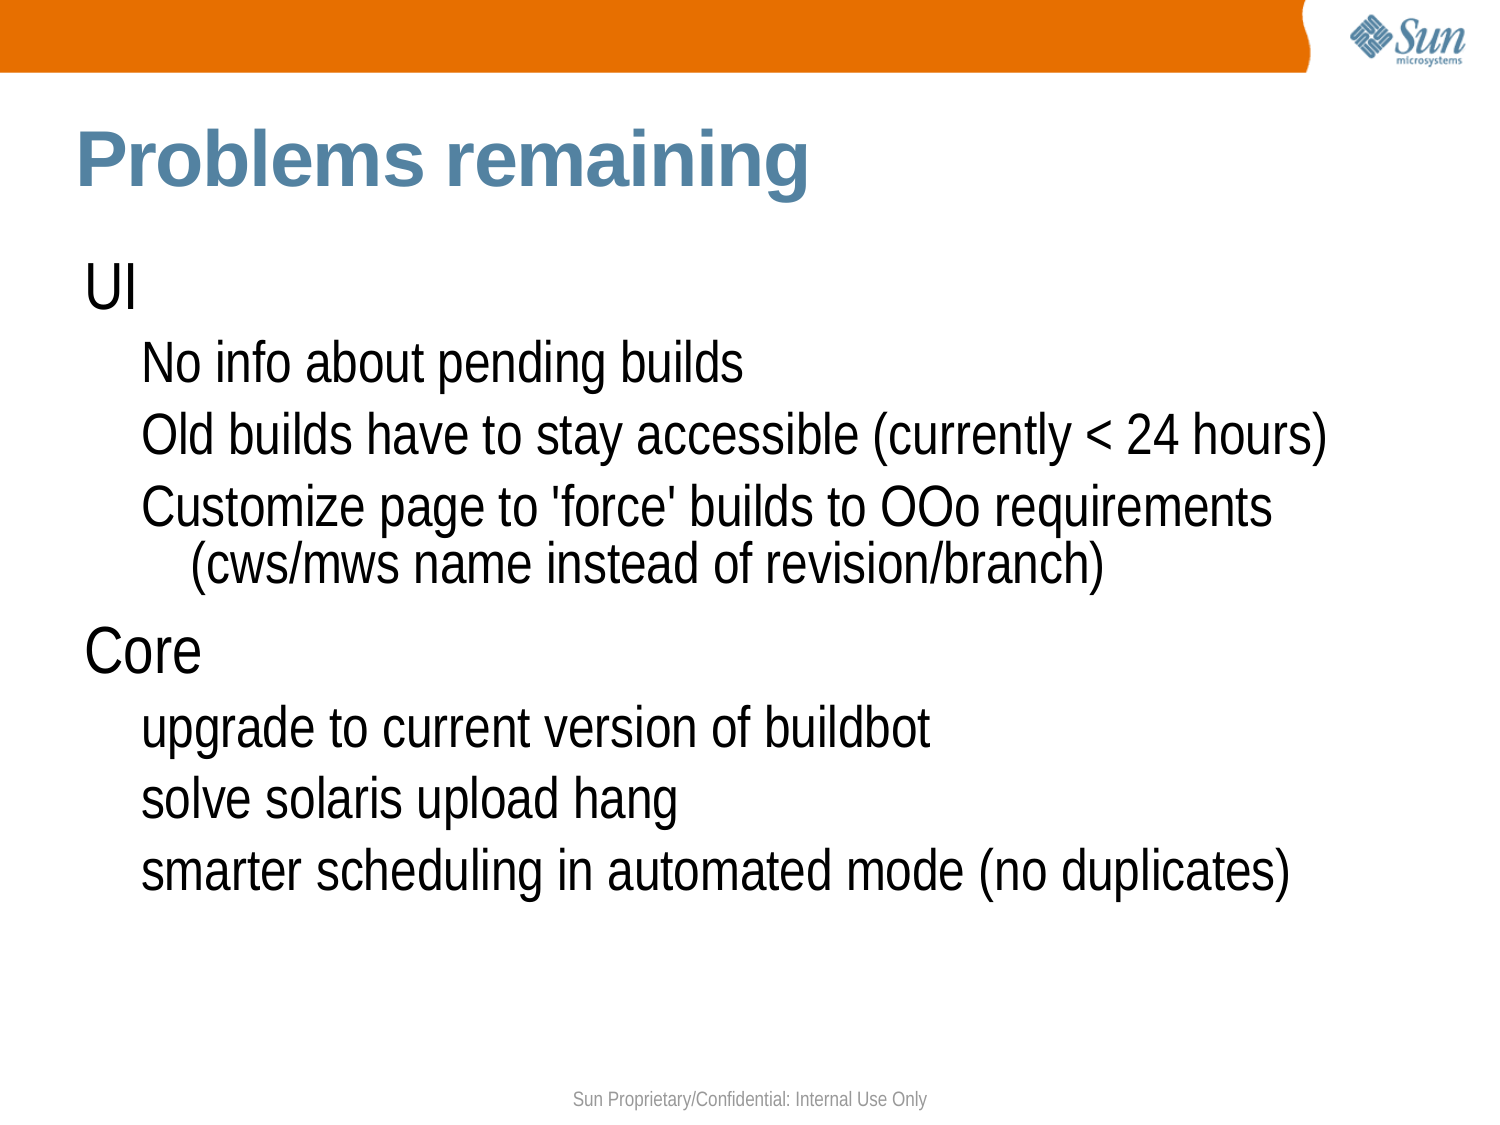

# Problems remaining
UI
No info about pending builds
Old builds have to stay accessible (currently < 24 hours)
Customize page to 'force' builds to OOo requirements (cws/mws name instead of revision/branch)
Core
upgrade to current version of buildbot
solve solaris upload hang
smarter scheduling in automated mode (no duplicates)